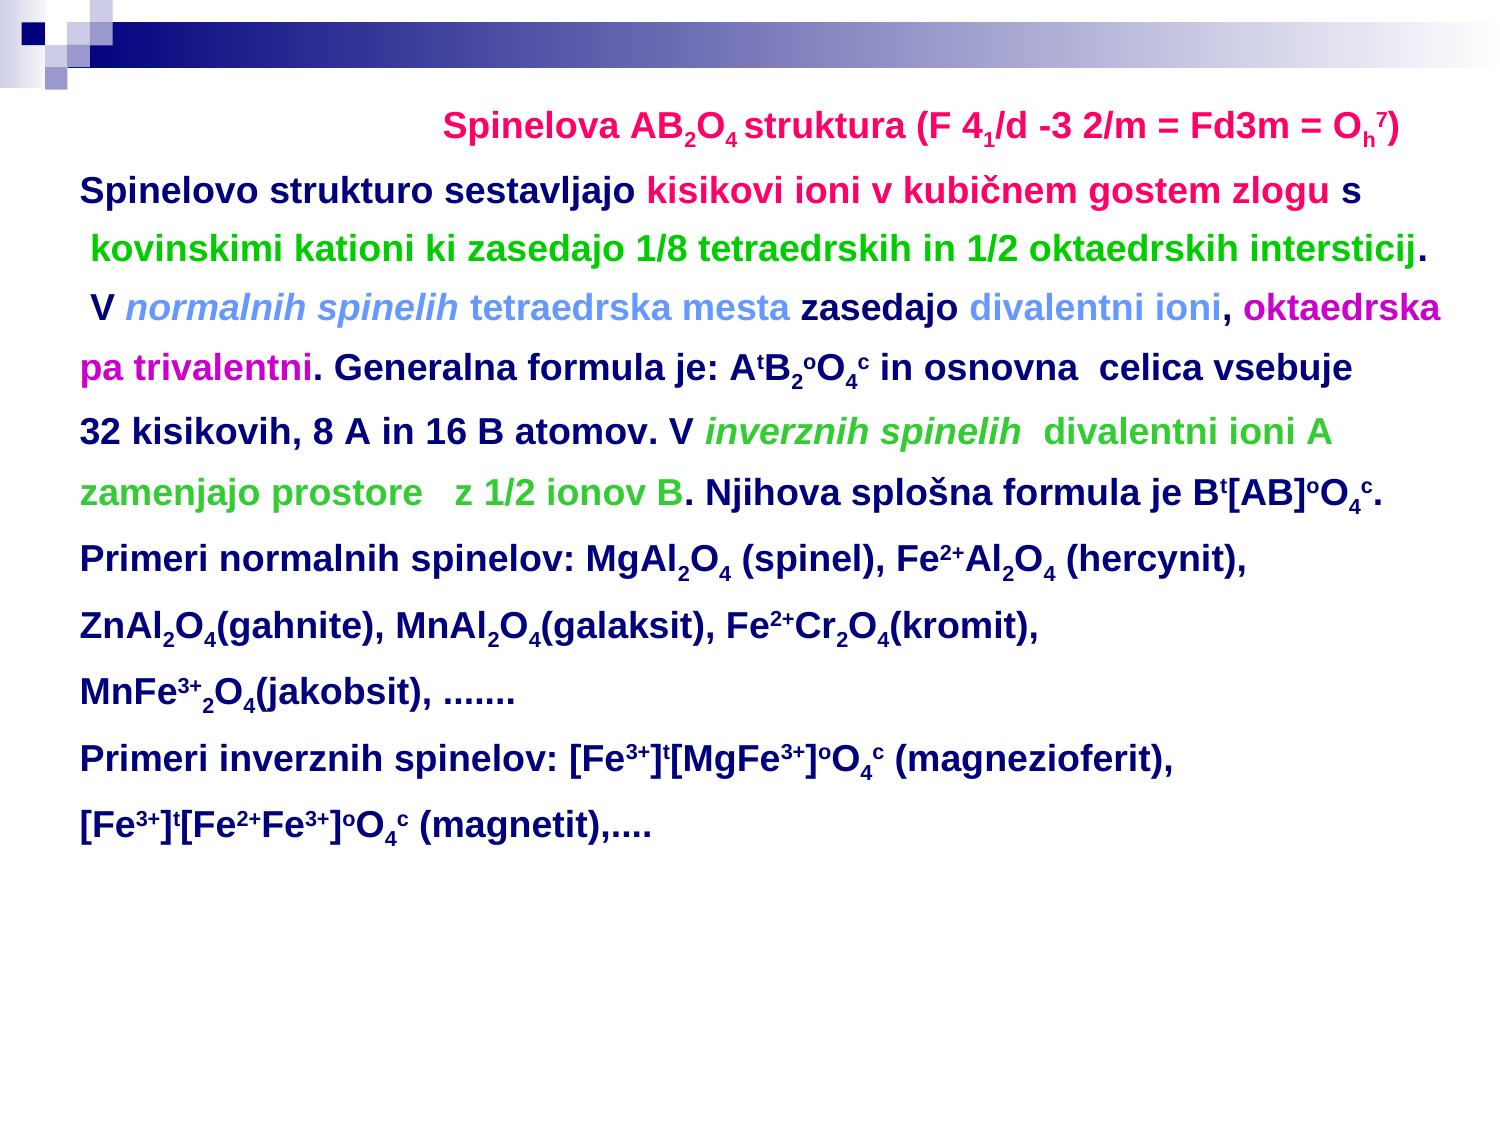

Spinelova AB2O4 struktura (F 41/d -3 2/m = Fd3m = Oh7)
Spinelovo strukturo sestavljajo kisikovi ioni v kubičnem gostem zlogu s
 kovinskimi kationi ki zasedajo 1/8 tetraedrskih in 1/2 oktaedrskih intersticij.
 V normalnih spinelih tetraedrska mesta zasedajo divalentni ioni, oktaedrska
pa trivalentni. Generalna formula je: AtB2oO4c in osnovna celica vsebuje
32 kisikovih, 8 A in 16 B atomov. V inverznih spinelih divalentni ioni A
zamenjajo prostore z 1/2 ionov B. Njihova splošna formula je Bt[AB]oO4c.
Primeri normalnih spinelov: MgAl2O4 (spinel), Fe2+Al2O4 (hercynit),
ZnAl2O4(gahnite), MnAl2O4(galaksit), Fe2+Cr2O4(kromit),
MnFe3+2O4(jakobsit), .......
Primeri inverznih spinelov: [Fe3+]t[MgFe3+]oO4c (magnezioferit),
[Fe3+]t[Fe2+Fe3+]oO4c (magnetit),....